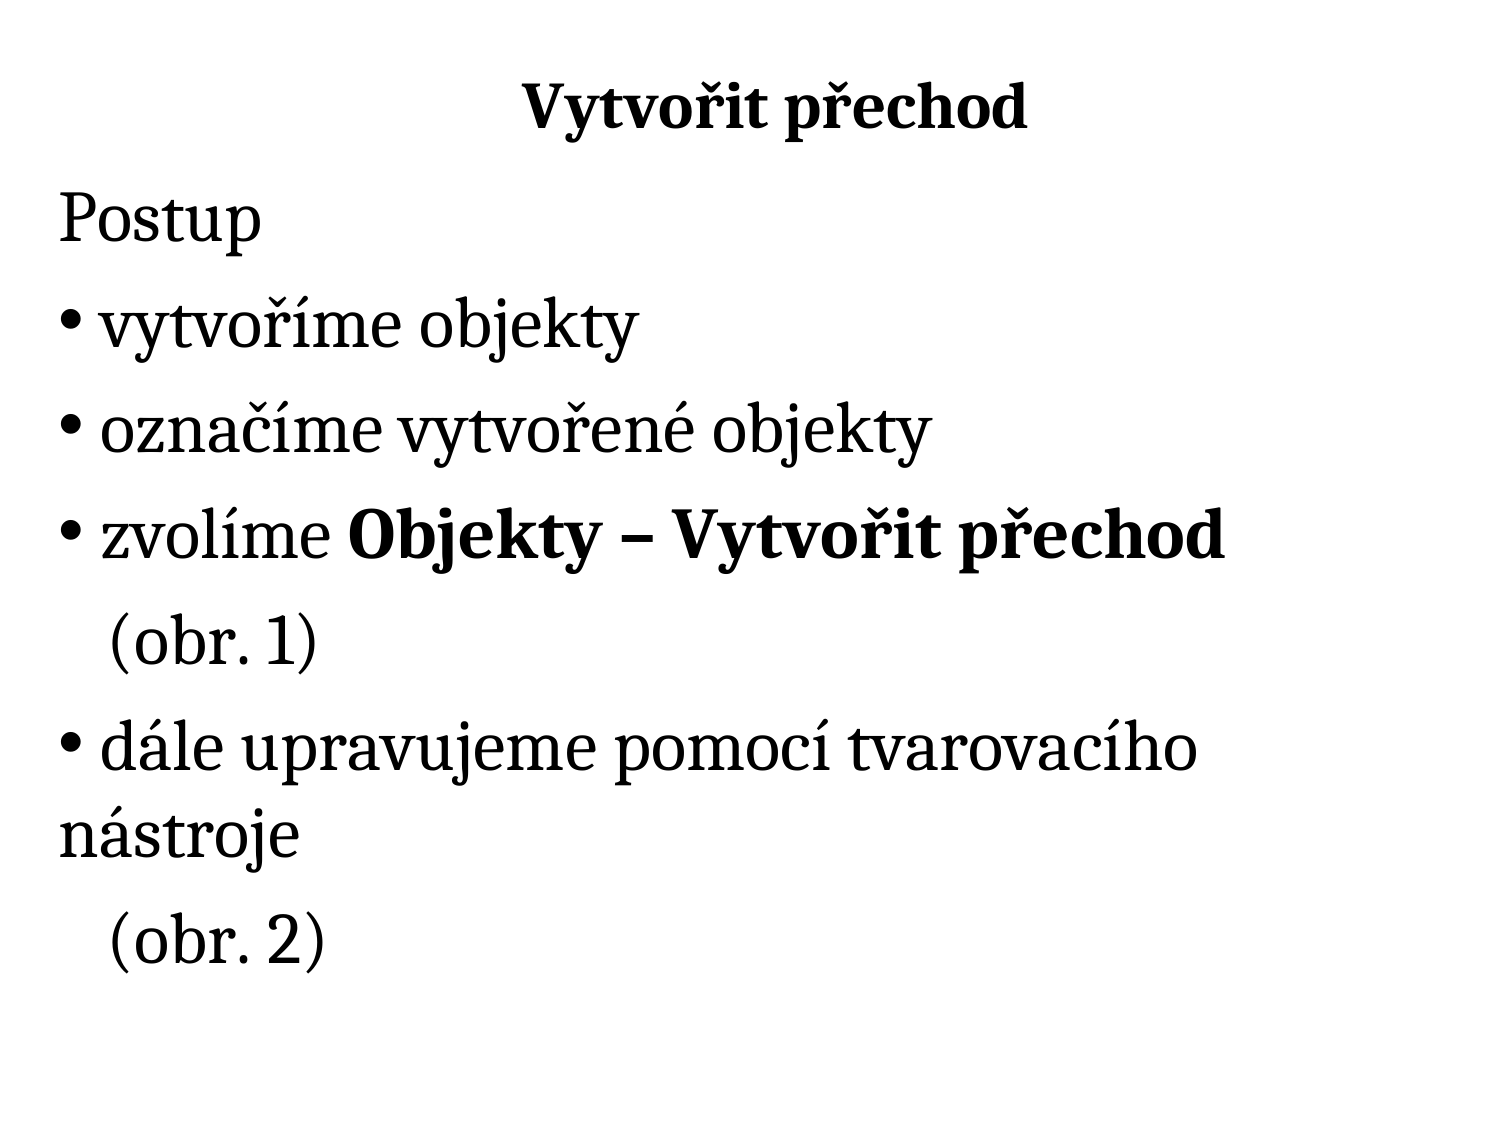

Vytvořit přechod
# Postup
 vytvoříme objekty
 označíme vytvořené objekty
 zvolíme Objekty – Vytvořit přechod
 (obr. 1)
 dále upravujeme pomocí tvarovacího nástroje
 (obr. 2)